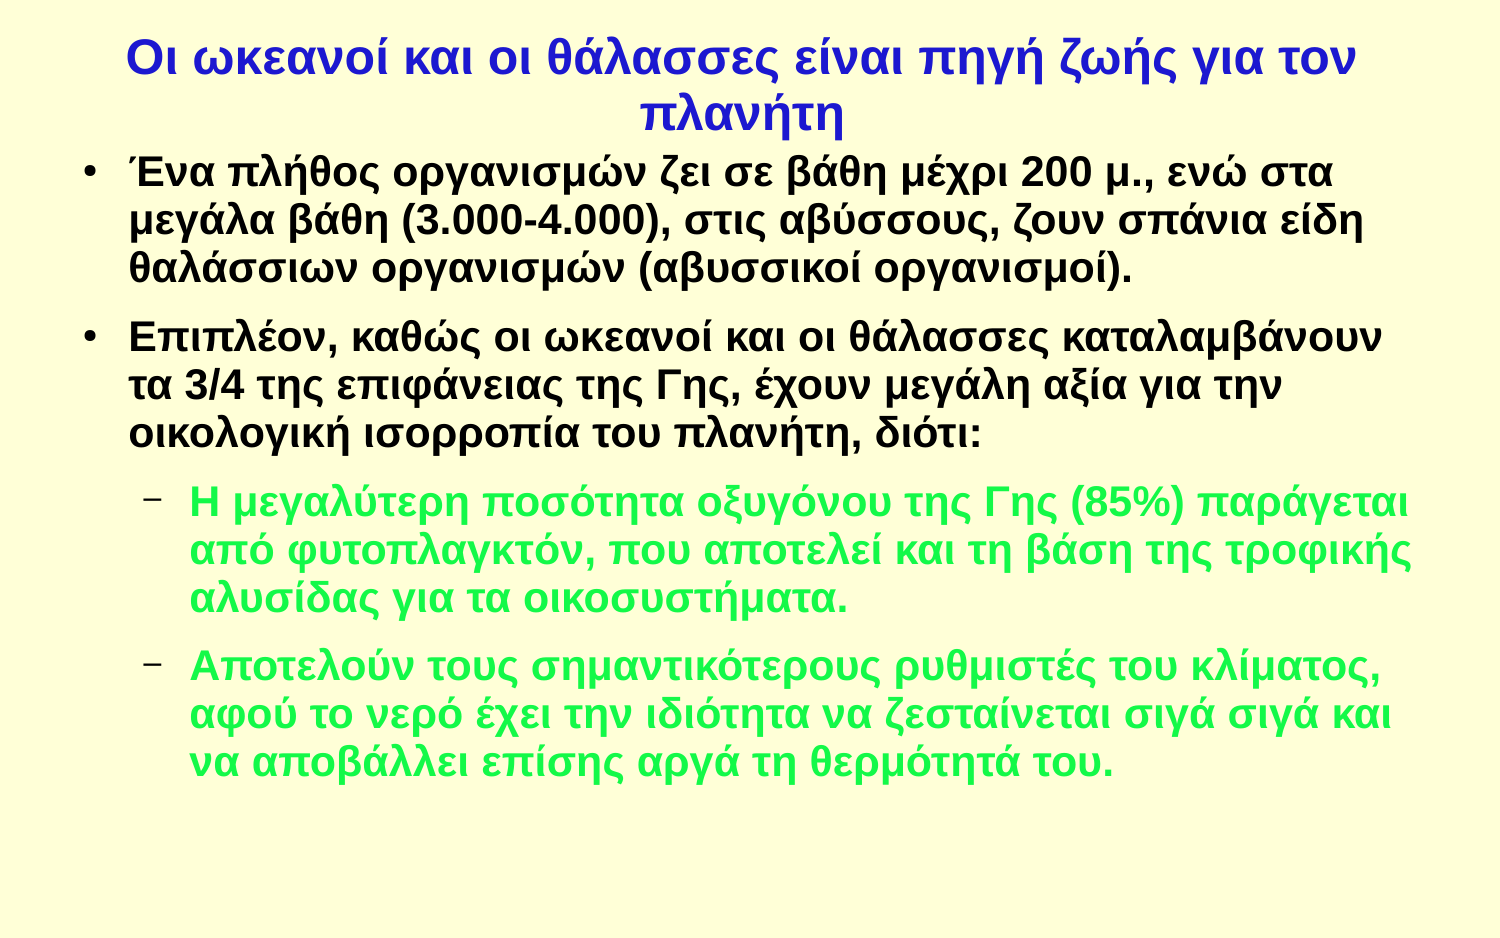

# Οι ωκεανοί και οι θάλασσες είναι πηγή ζωής για τον πλανήτη
Ένα πλήθος οργανισμών ζει σε βάθη μέχρι 200 μ., ενώ στα μεγάλα βάθη (3.000-4.000), στις αβύσσους, ζουν σπάνια είδη θαλάσσιων οργανισμών (αβυσσικοί οργανισμοί).
Επιπλέον, καθώς οι ωκεανοί και οι θάλασσες καταλαμβάνουν τα 3/4 της επιφάνειας της Γης, έχουν μεγάλη αξία για την οικολογική ισορροπία του πλανήτη, διότι:
Η μεγαλύτερη ποσότητα οξυγόνου της Γης (85%) παράγεται από φυτοπλαγκτόν, που αποτελεί και τη βάση της τροφικής αλυσίδας για τα οικοσυστήματα.
Αποτελούν τους σημαντικότερους ρυθμιστές του κλίματος, αφού το νερό έχει την ιδιότητα να ζεσταίνεται σιγά σιγά και να αποβάλλει επίσης αργά τη θερμότητά του.